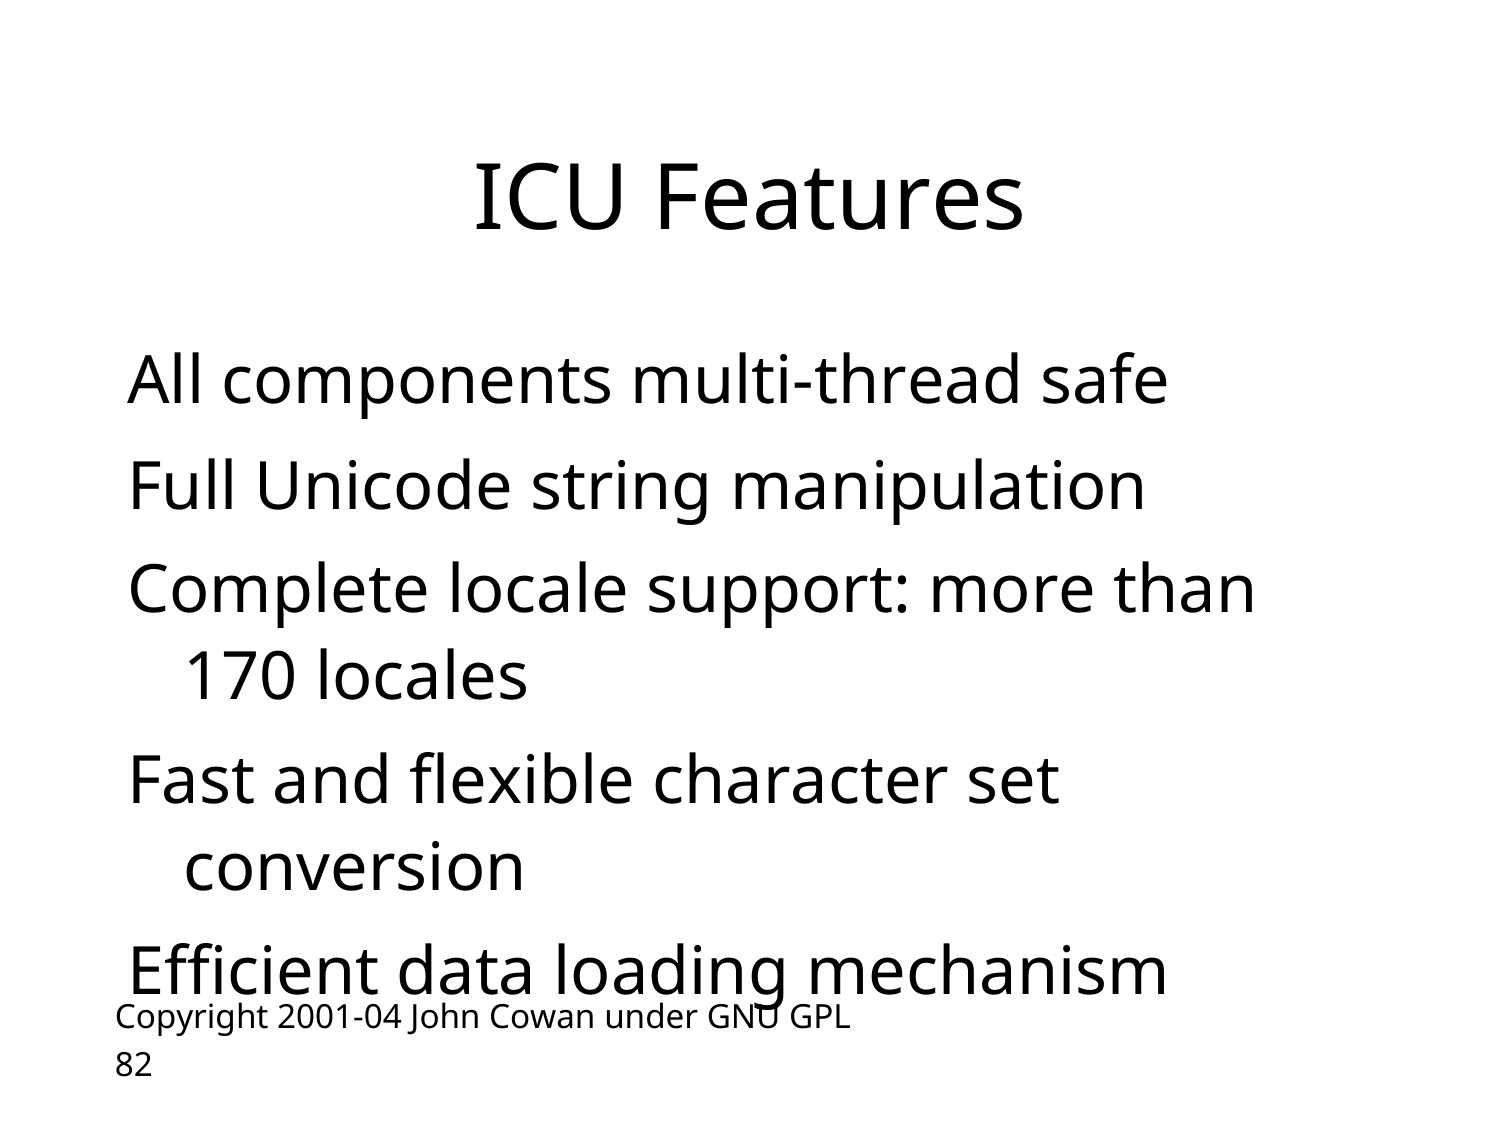

# ICU Features
All components multi-thread safe
Full Unicode string manipulation
Complete locale support: more than 170 locales
Fast and flexible character set conversion
Efficient data loading mechanism